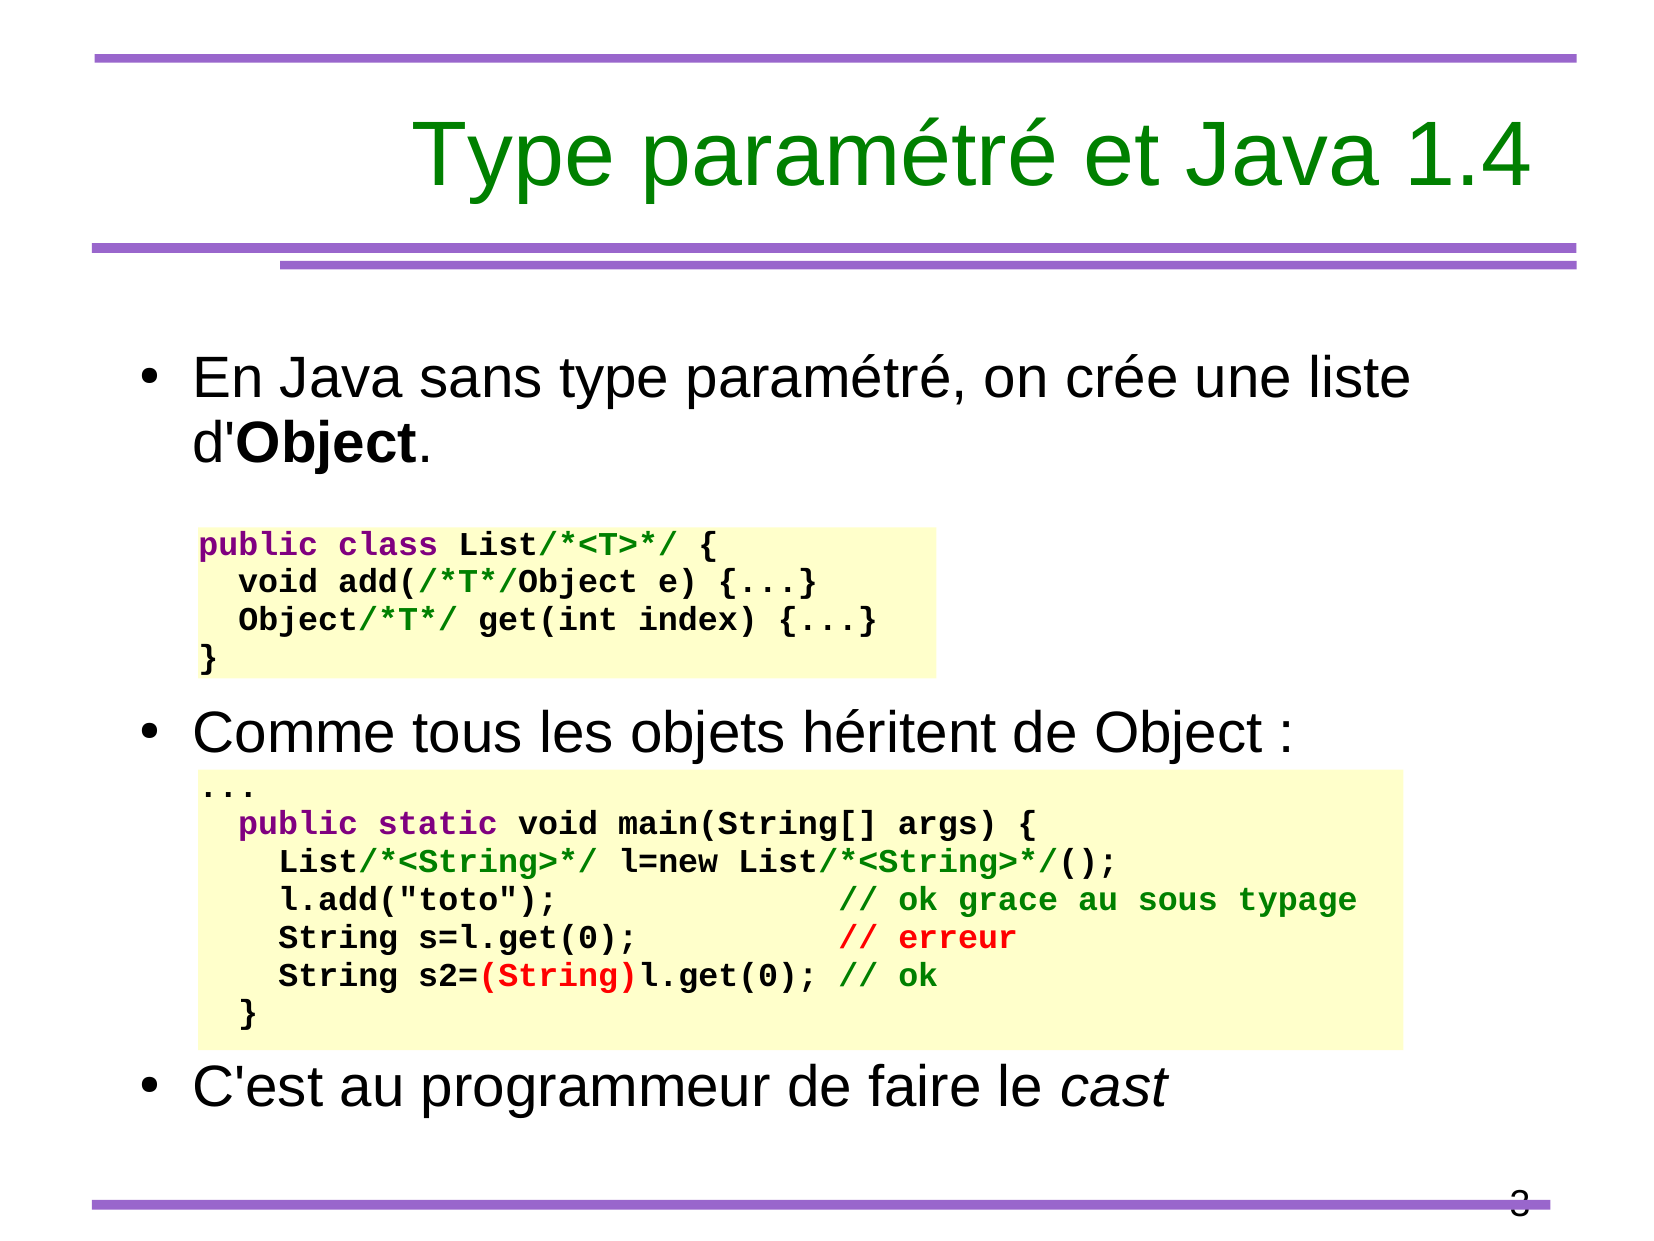

# Type paramétré et Java 1.4
En Java sans type paramétré, on crée une liste d'Object.
Comme tous les objets héritent de Object :
C'est au programmeur de faire le cast
public class List/*<T>*/ {
 void add(/*T*/Object e) {...}
 Object/*T*/ get(int index) {...}
}
...
 public static void main(String[] args) {
 List/*<String>*/ l=new List/*<String>*/();
 l.add("toto"); // ok grace au sous typage
 String s=l.get(0); // erreur
 String s2=(String)l.get(0); // ok
 }